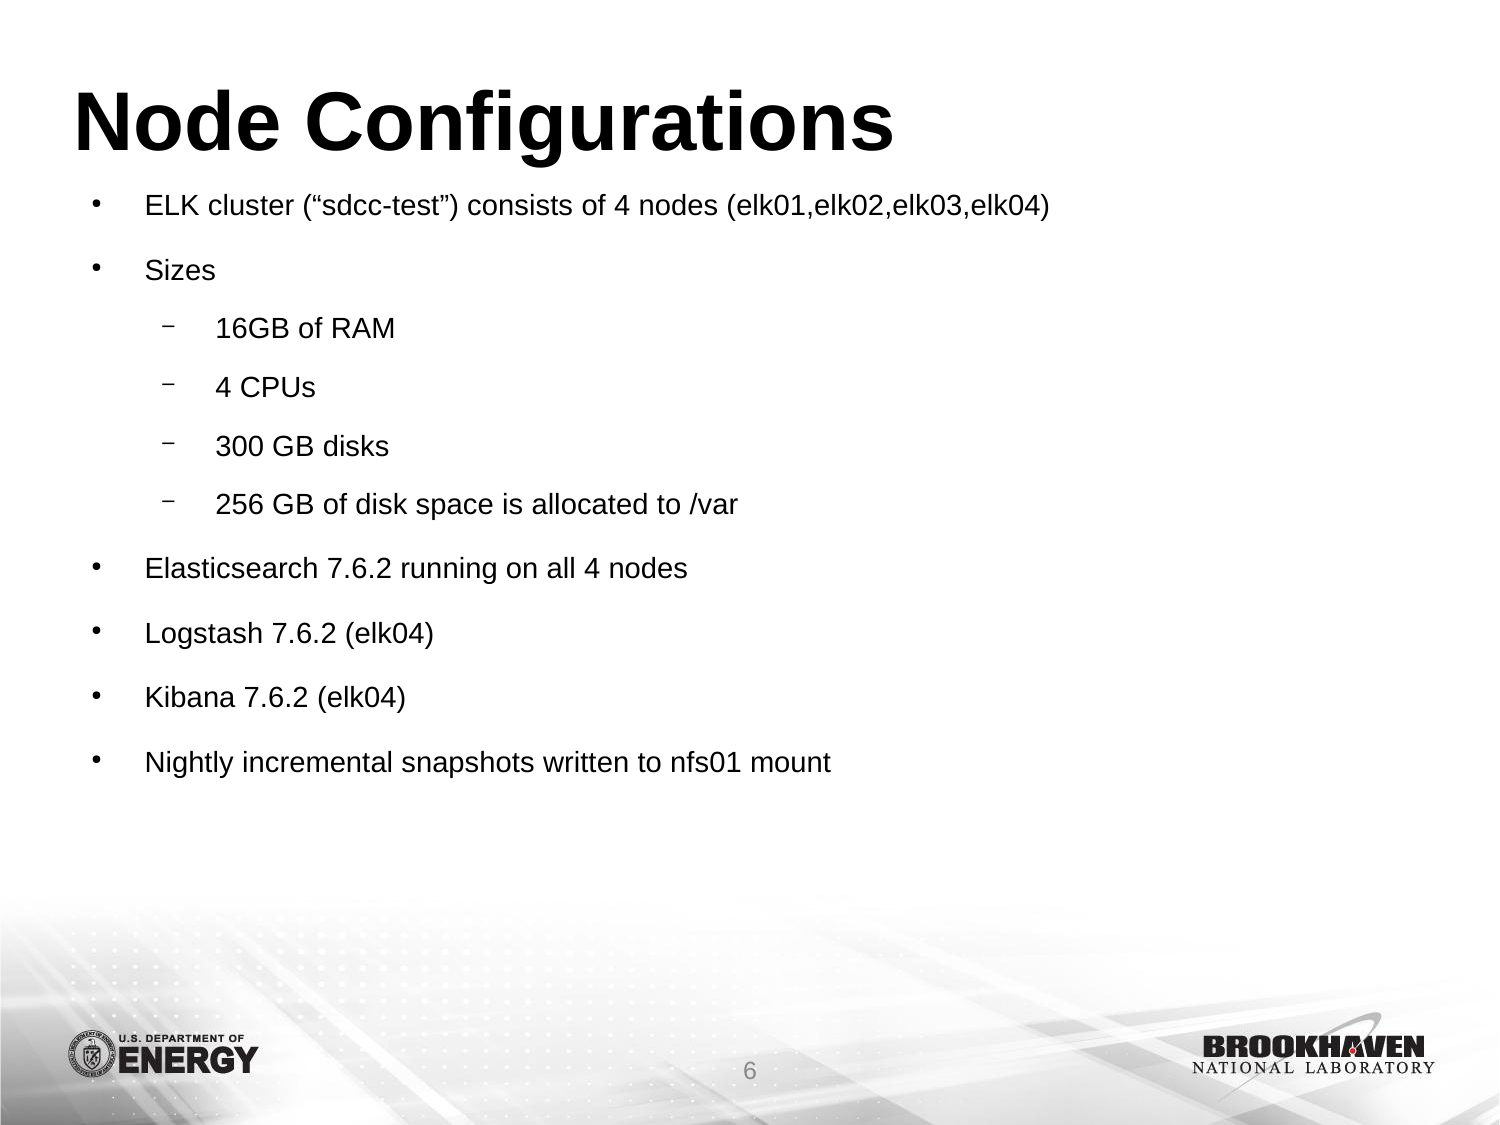

# Node Configurations
ELK cluster (“sdcc-test”) consists of 4 nodes (elk01,elk02,elk03,elk04)
Sizes
16GB of RAM
4 CPUs
300 GB disks
256 GB of disk space is allocated to /var
Elasticsearch 7.6.2 running on all 4 nodes
Logstash 7.6.2 (elk04)
Kibana 7.6.2 (elk04)
Nightly incremental snapshots written to nfs01 mount